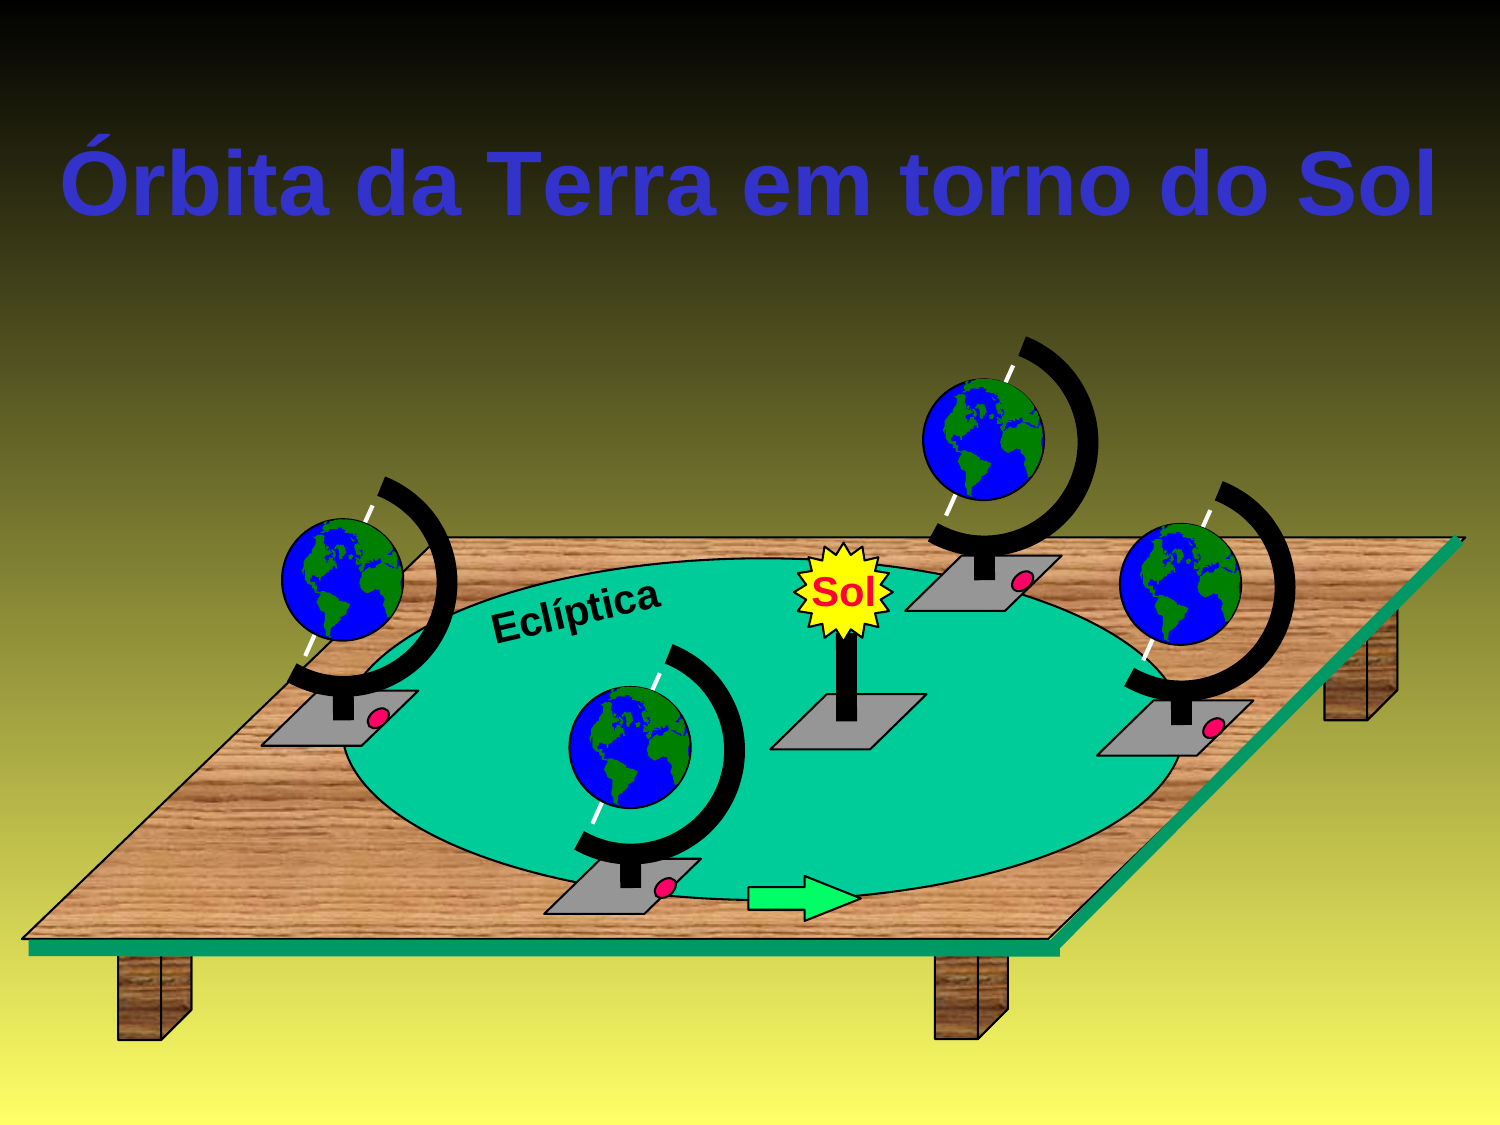

# Órbita da Terra em torno do Sol
Sol
Eclíptica